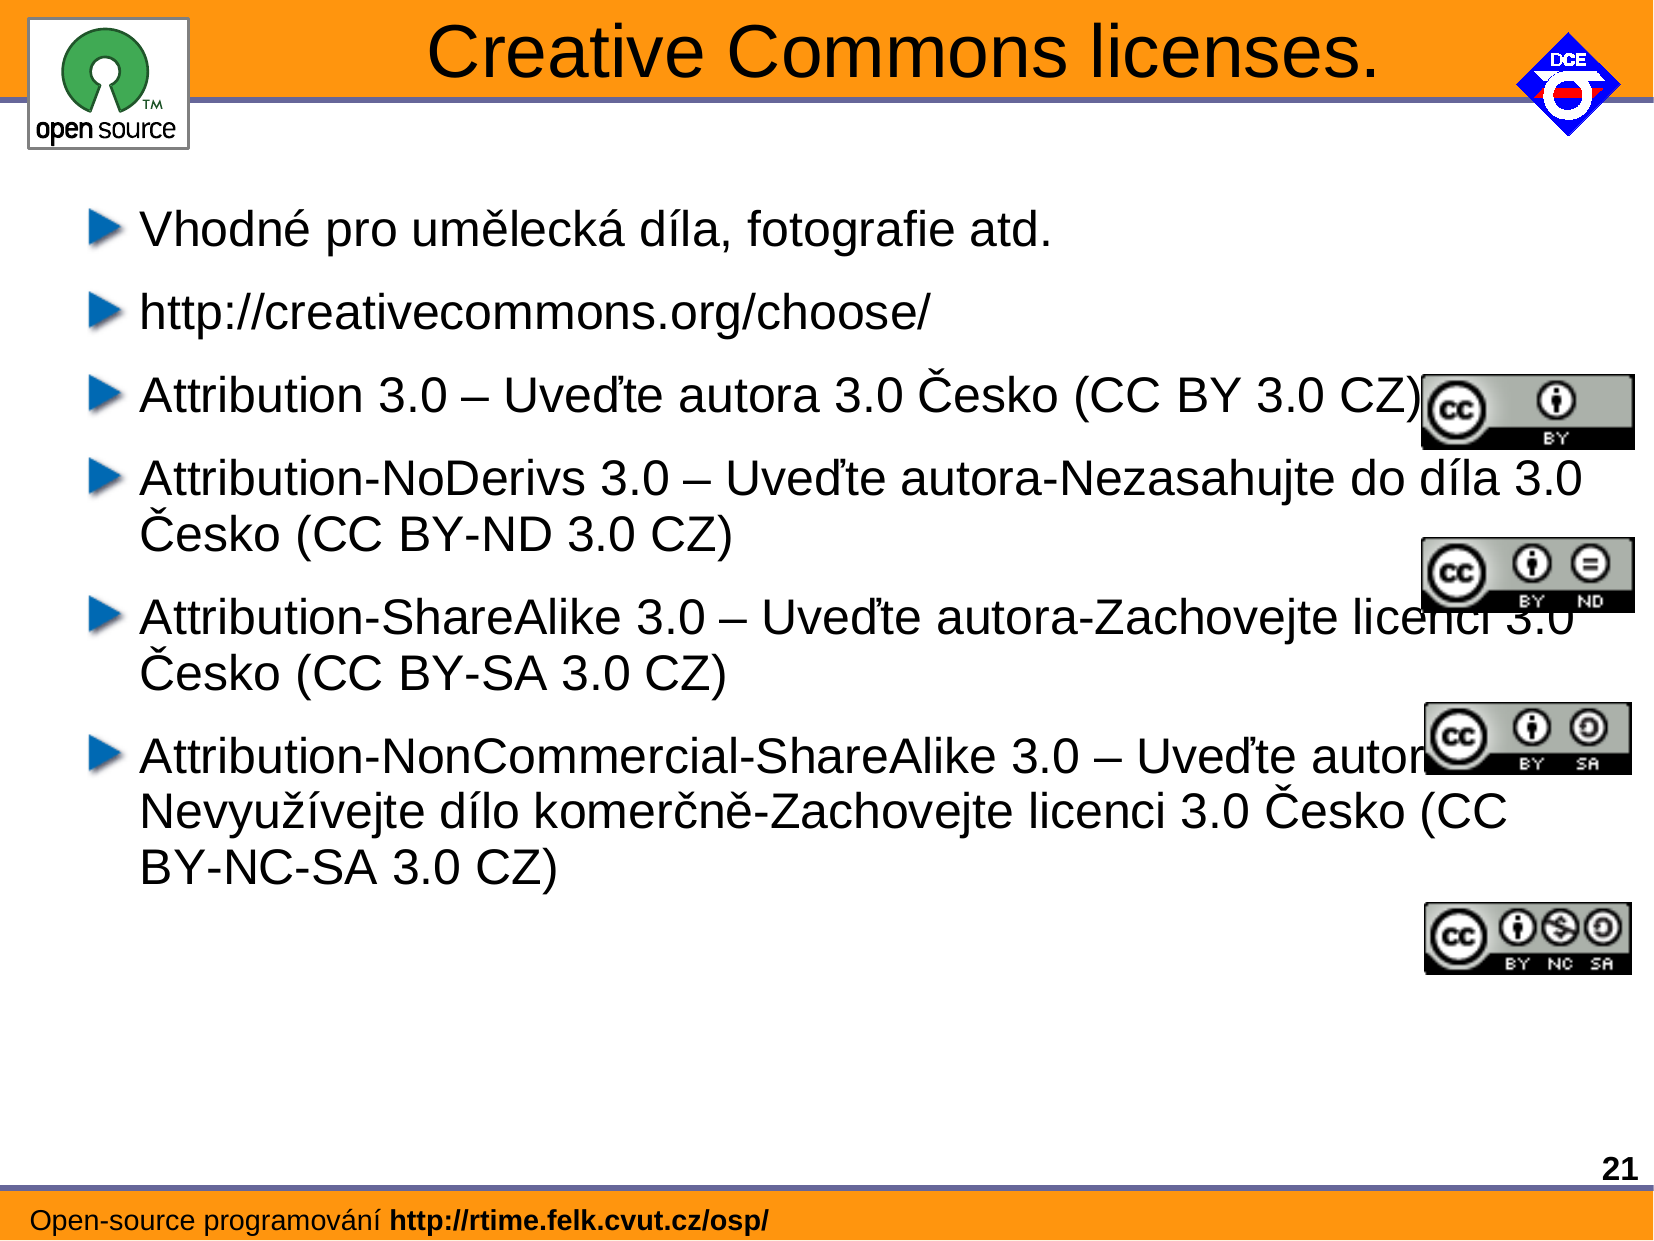

# Creative Commons licenses.
Vhodné pro umělecká díla, fotografie atd.
http://creativecommons.org/choose/
Attribution 3.0 – Uveďte autora 3.0 Česko (CC BY 3.0 CZ)
Attribution-NoDerivs 3.0 – Uveďte autora-Nezasahujte do díla 3.0 Česko (CC BY-ND 3.0 CZ)
Attribution-ShareAlike 3.0 – Uveďte autora-Zachovejte licenci 3.0 Česko (CC BY-SA 3.0 CZ)
Attribution-NonCommercial-ShareAlike 3.0 – Uveďte autora-Nevyužívejte dílo komerčně-Zachovejte licenci 3.0 Česko (CC BY-NC-SA 3.0 CZ)